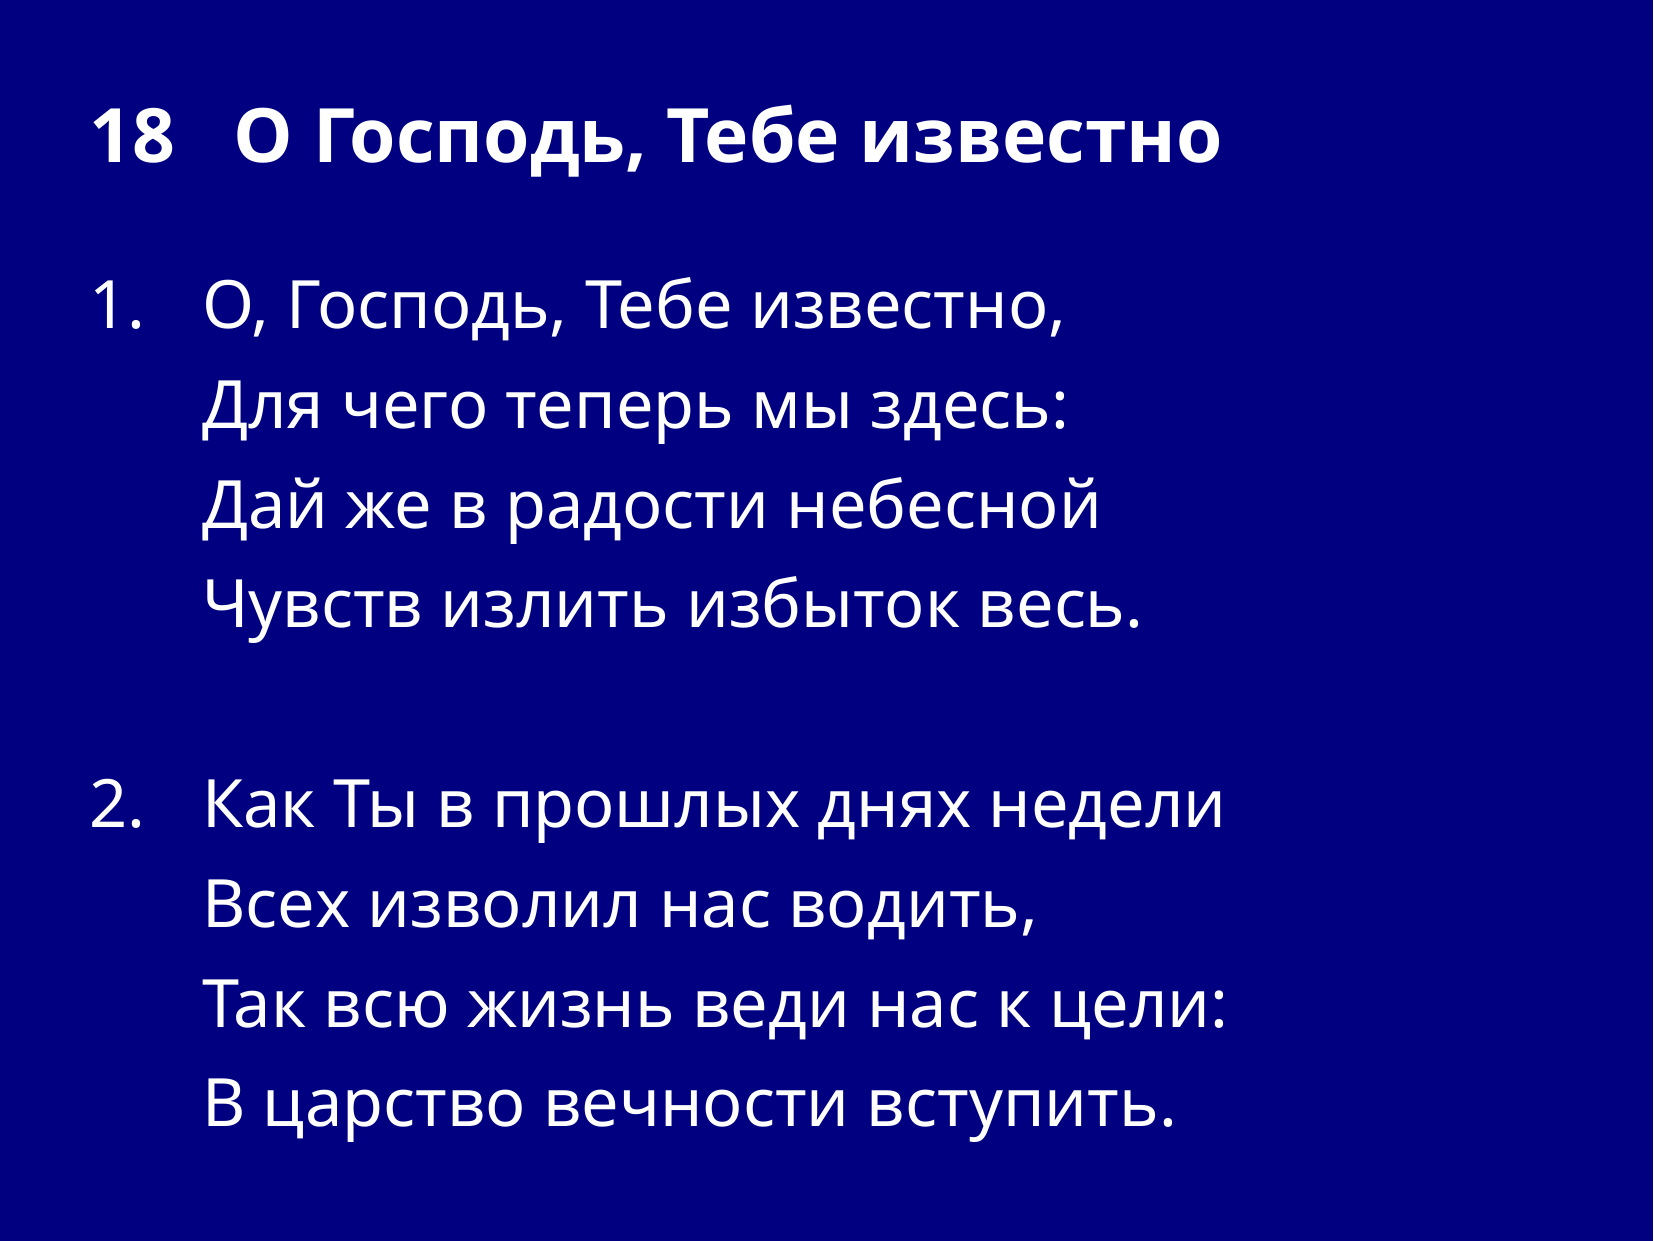

18 О Господь, Тебе известно
1.	О, Господь, Тебе известно,
	Для чего теперь мы здесь:
	Дай же в радости небесной
	Чувств излить избыток весь.
2.	Как Ты в прошлых днях недели
	Всех изволил нас водить,
	Так всю жизнь веди нас к цели:
	В царство вечности вступить.